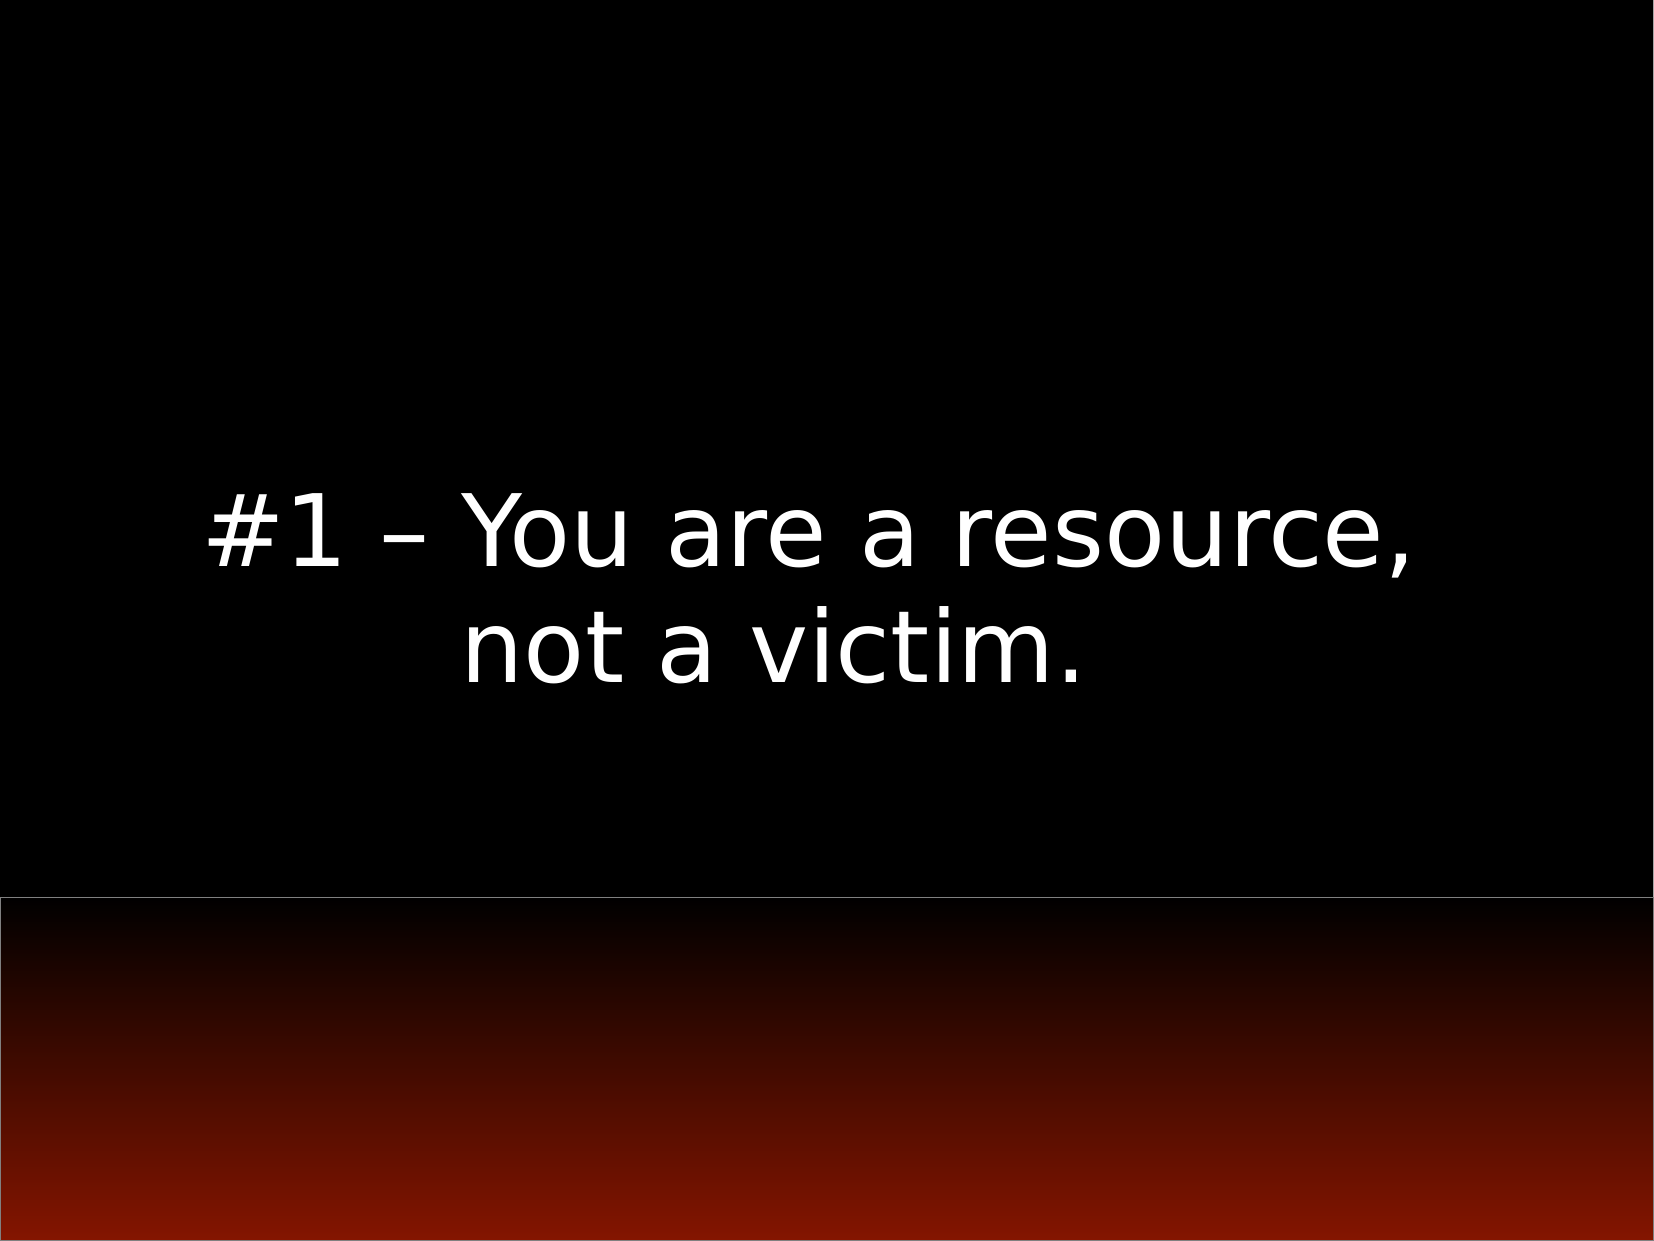

#1 – You are a resource, not a victim.